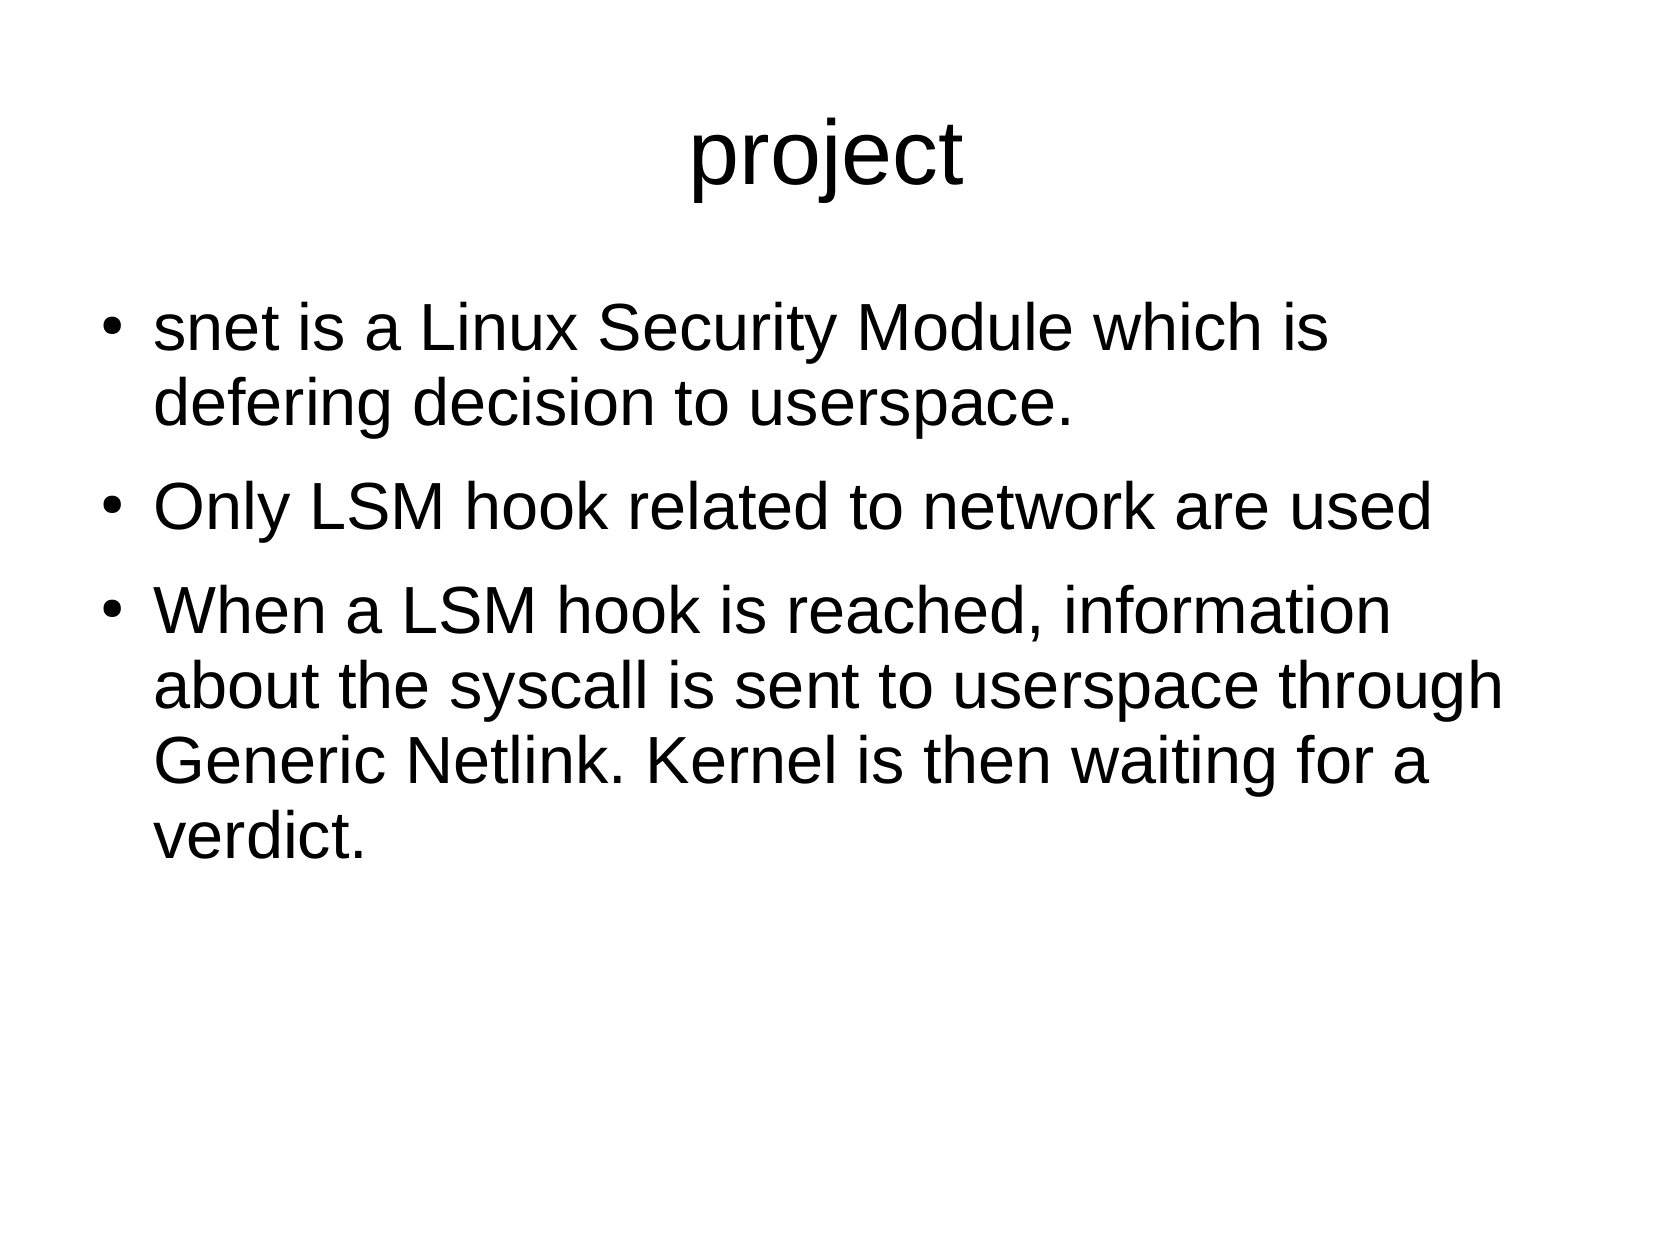

# project
snet is a Linux Security Module which is defering decision to userspace.
Only LSM hook related to network are used
When a LSM hook is reached, information about the syscall is sent to userspace through Generic Netlink. Kernel is then waiting for a verdict.